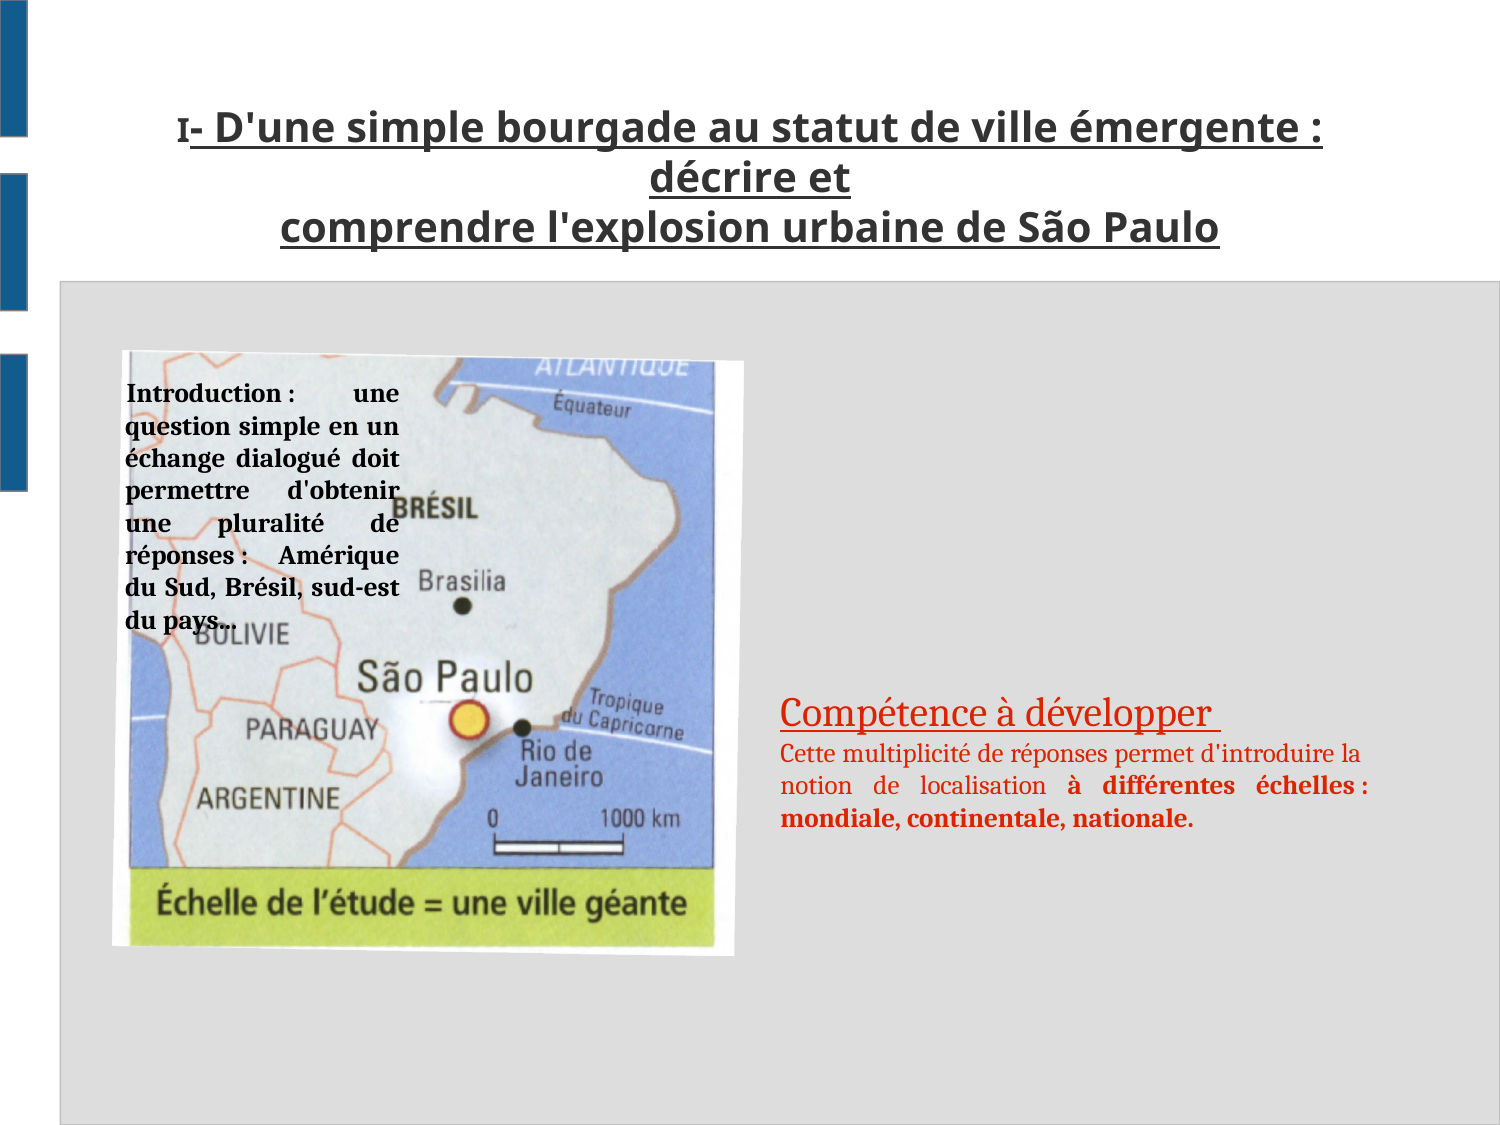

# I- D'une simple bourgade au statut de ville émergente : décrire et comprendre l'explosion urbaine de São Paulo
Introduction : une question simple en un échange dialogué doit permettre d'obtenir une pluralité de réponses : Amérique du Sud, Brésil, sud-est du pays...
Compétence à développer
Cette multiplicité de réponses permet d'introduire la notion de localisation à différentes échelles : mondiale, continentale, nationale.